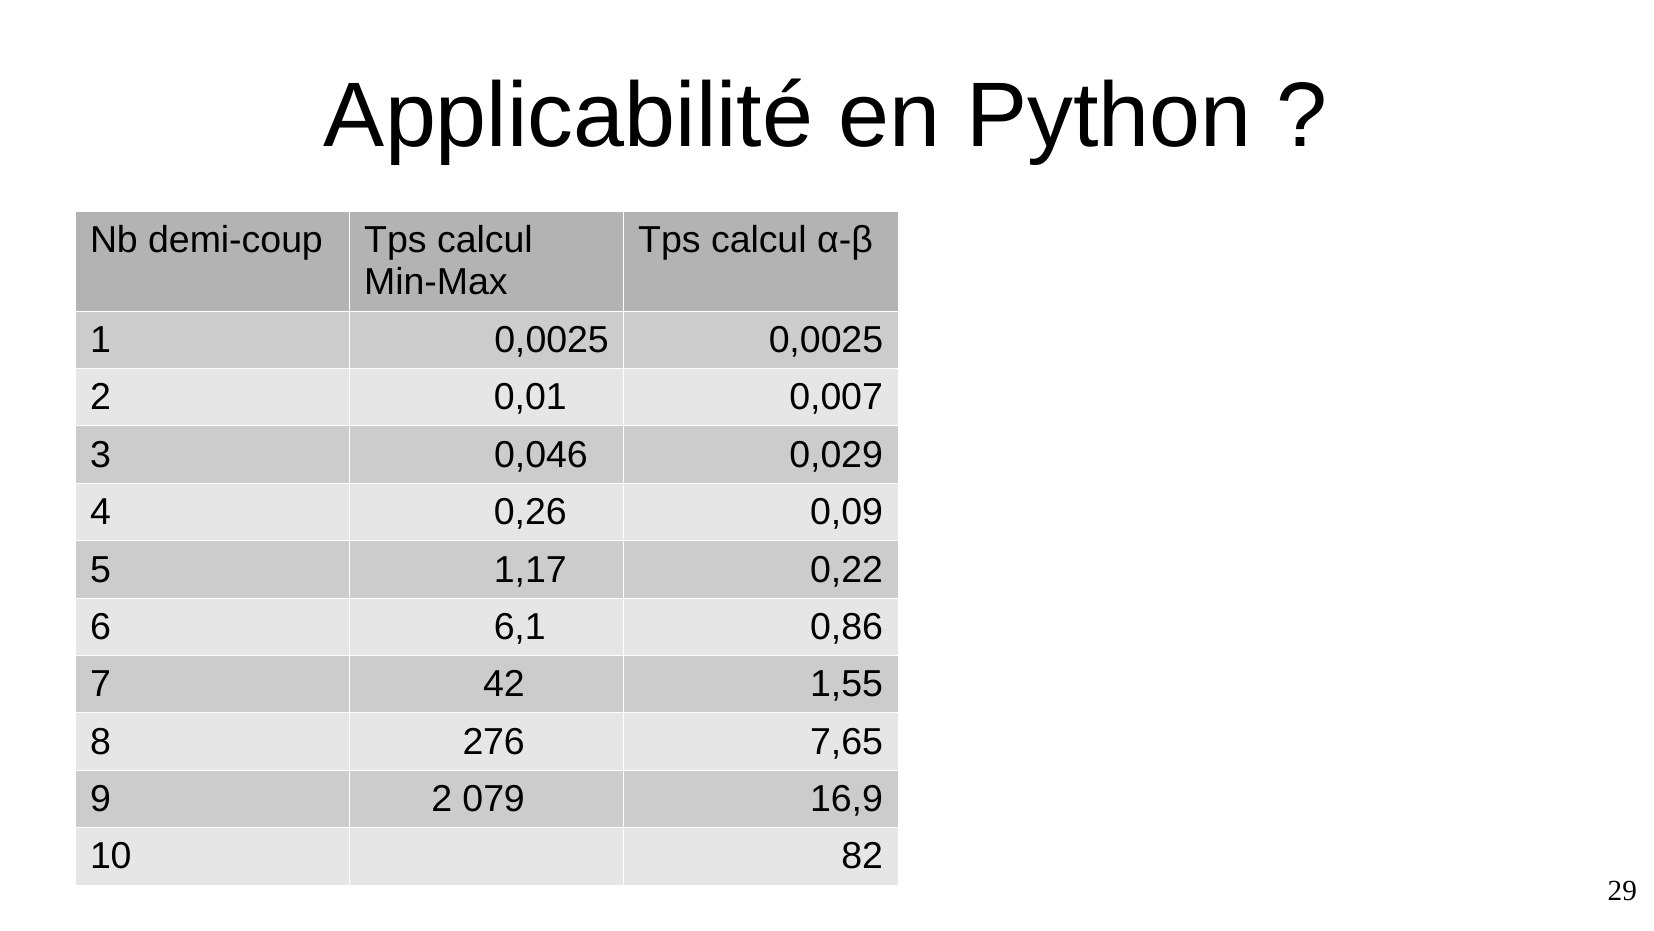

# Applicabilité en Python ?
| Nb demi-coup | Tps calcul Min-Max | Tps calcul α-β |
| --- | --- | --- |
| 1 | 0,0025 | 0,0025 |
| 2 | 0,01 | 0,007 |
| 3 | 0,046 | 0,029 |
| 4 | 0,26 | 0,09 |
| 5 | 1,17 | 0,22 |
| 6 | 6,1 | 0,86 |
| 7 | 42 | 1,55 |
| 8 | 276 | 7,65 |
| 9 | 2 079 | 16,9 |
| 10 | | 82 |
29